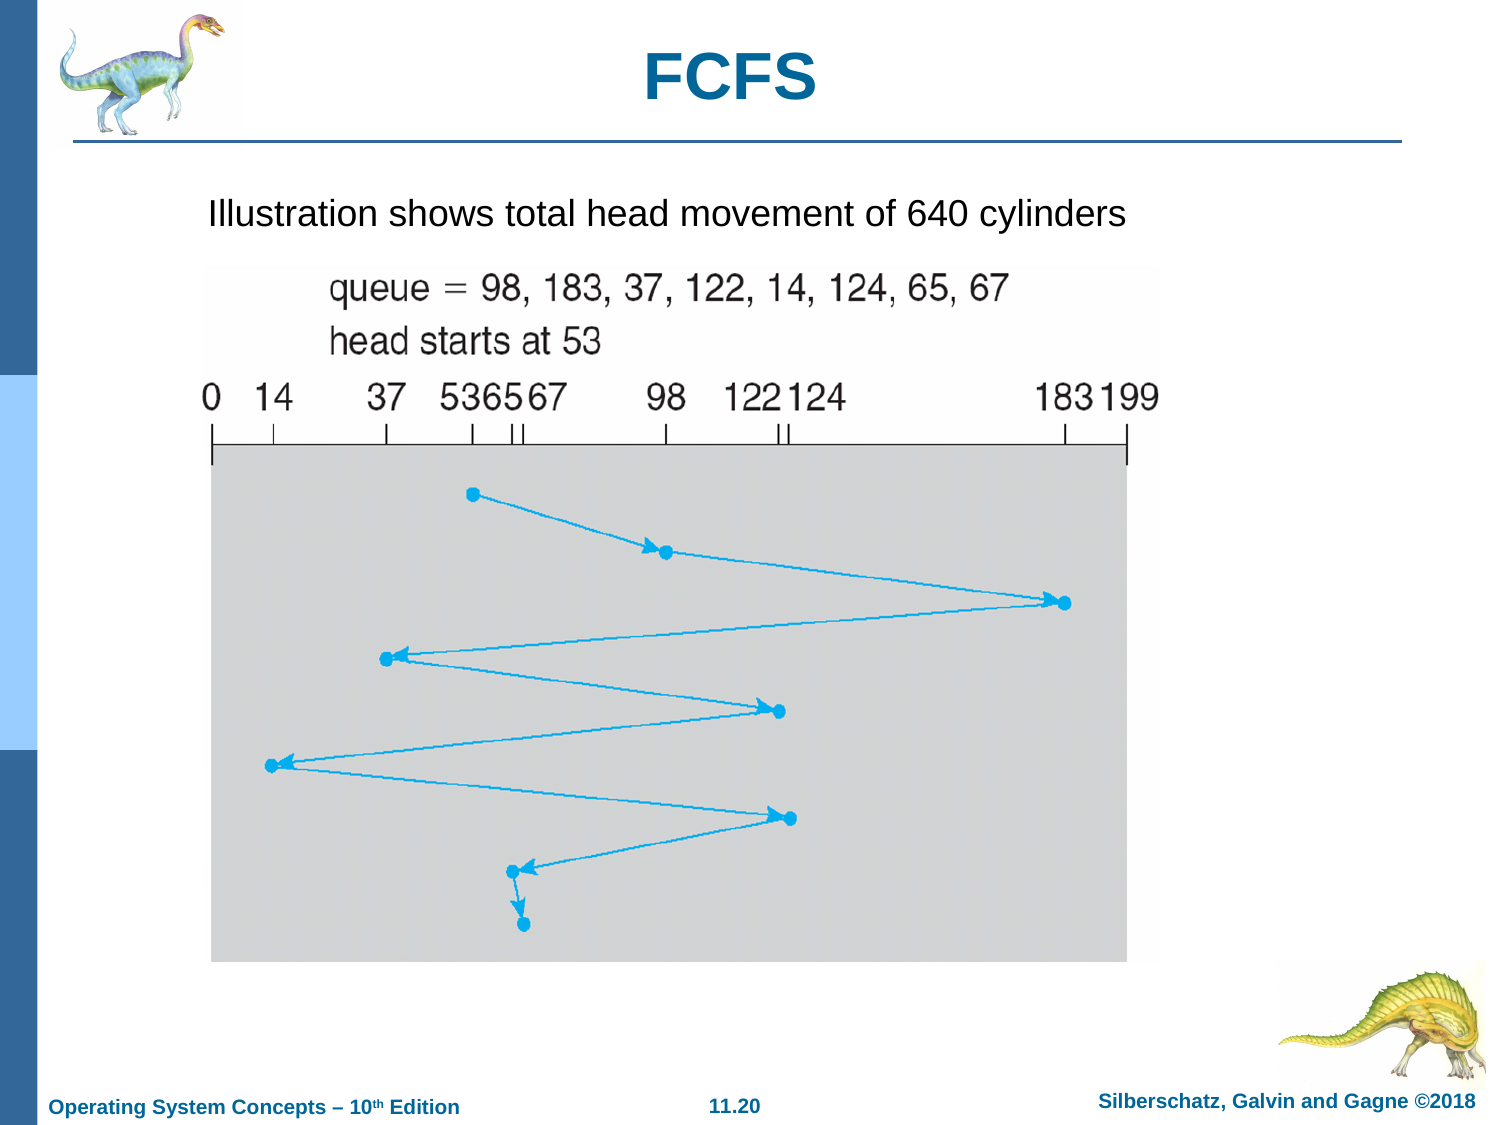

# FCFS
Illustration shows total head movement of 640 cylinders